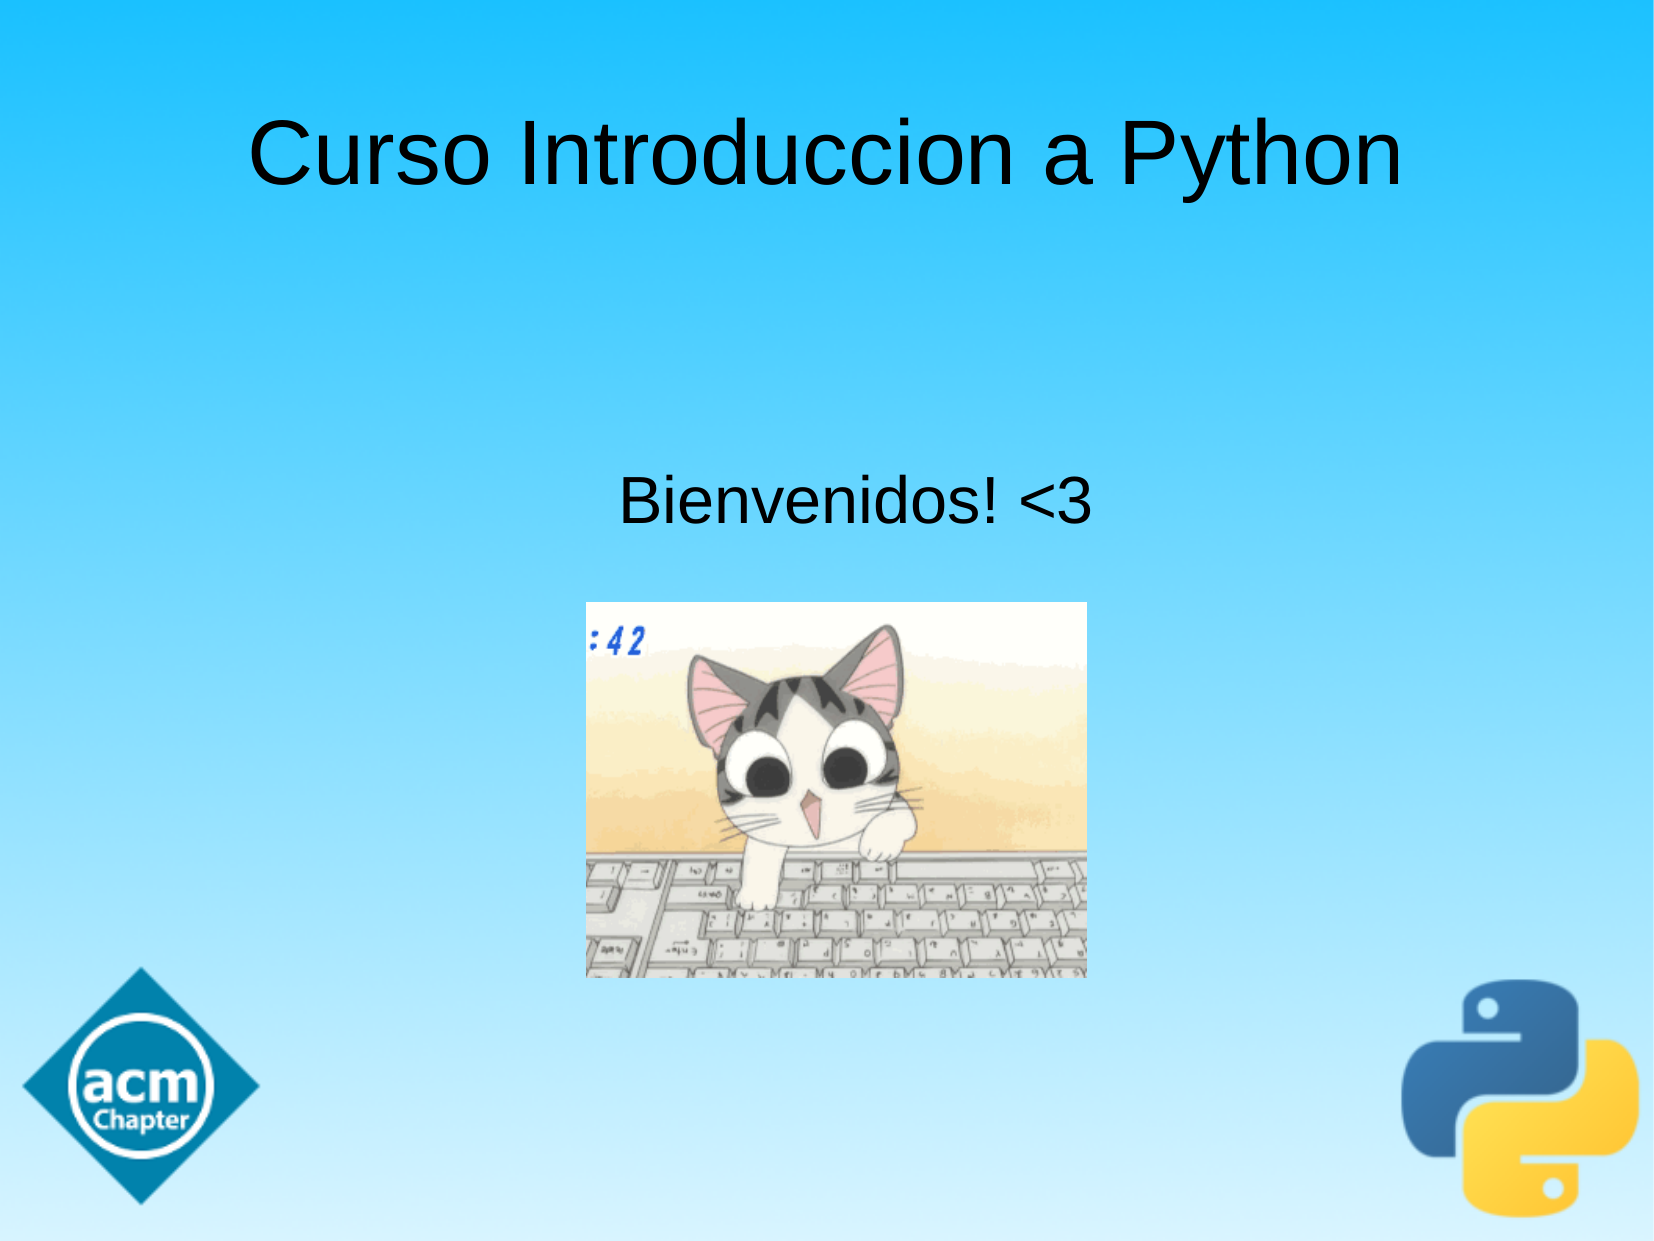

# Curso Introduccion a Python
Bienvenidos! <3